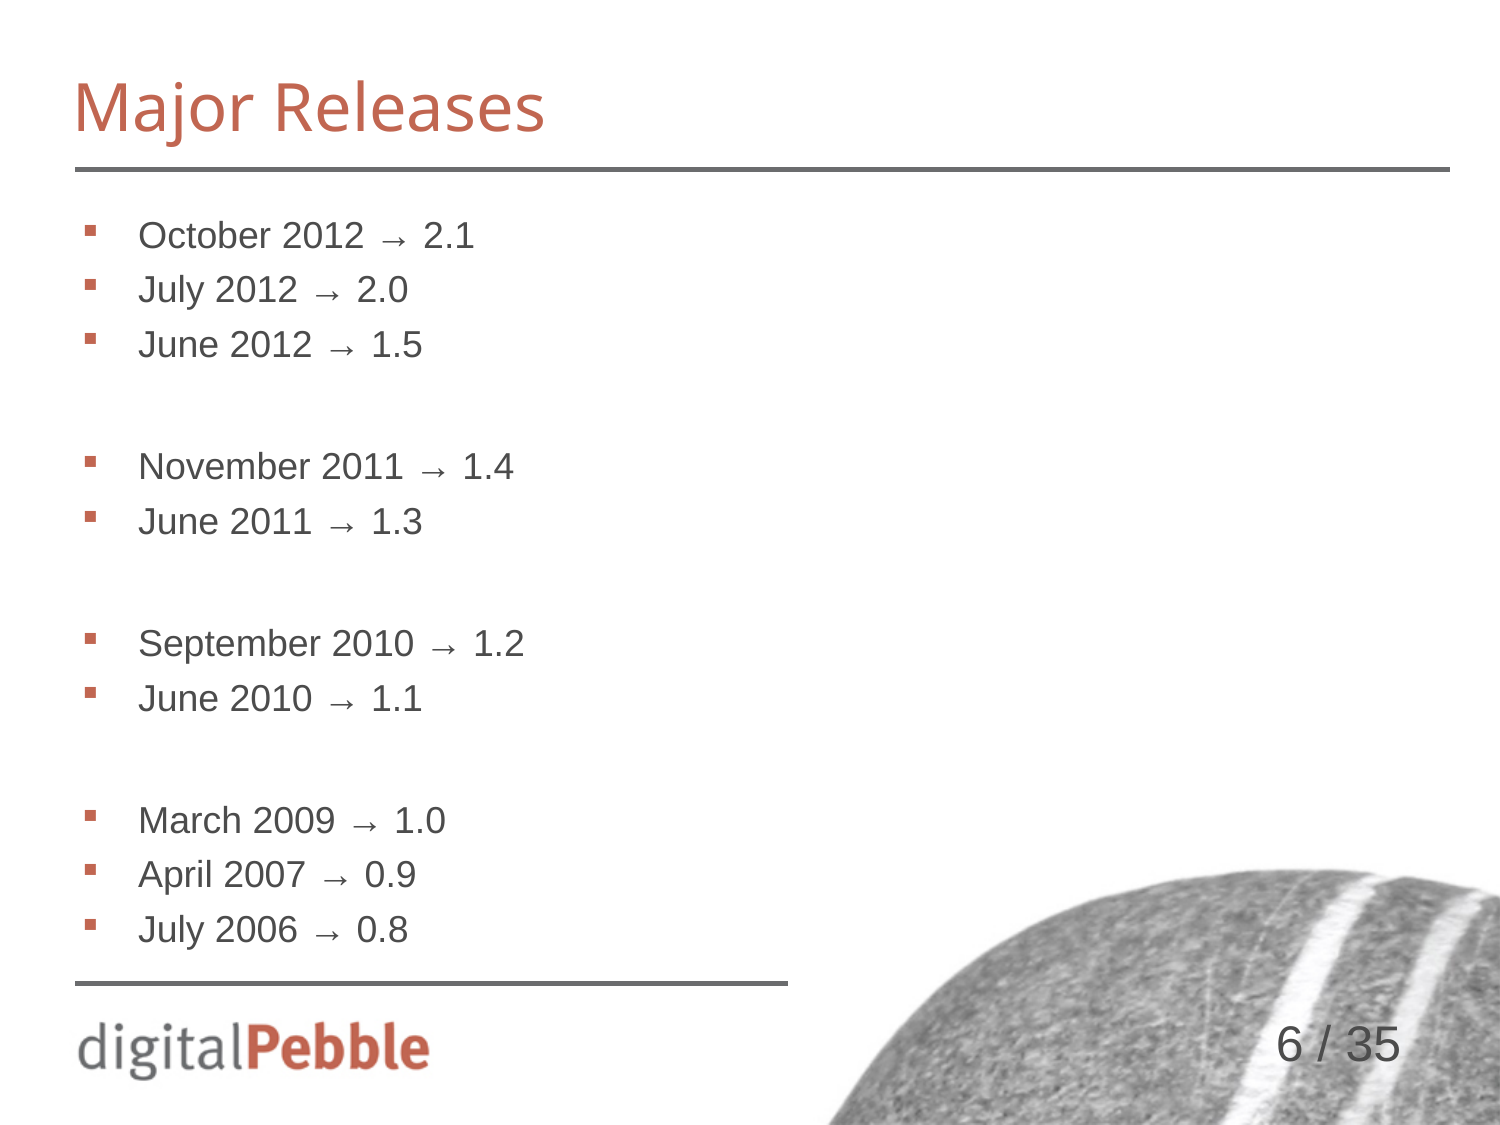

# Major Releases
October 2012 → 2.1
July 2012 → 2.0
June 2012 → 1.5
November 2011 → 1.4
June 2011 → 1.3
September 2010 → 1.2
June 2010 → 1.1
March 2009 → 1.0
April 2007 → 0.9
July 2006 → 0.8